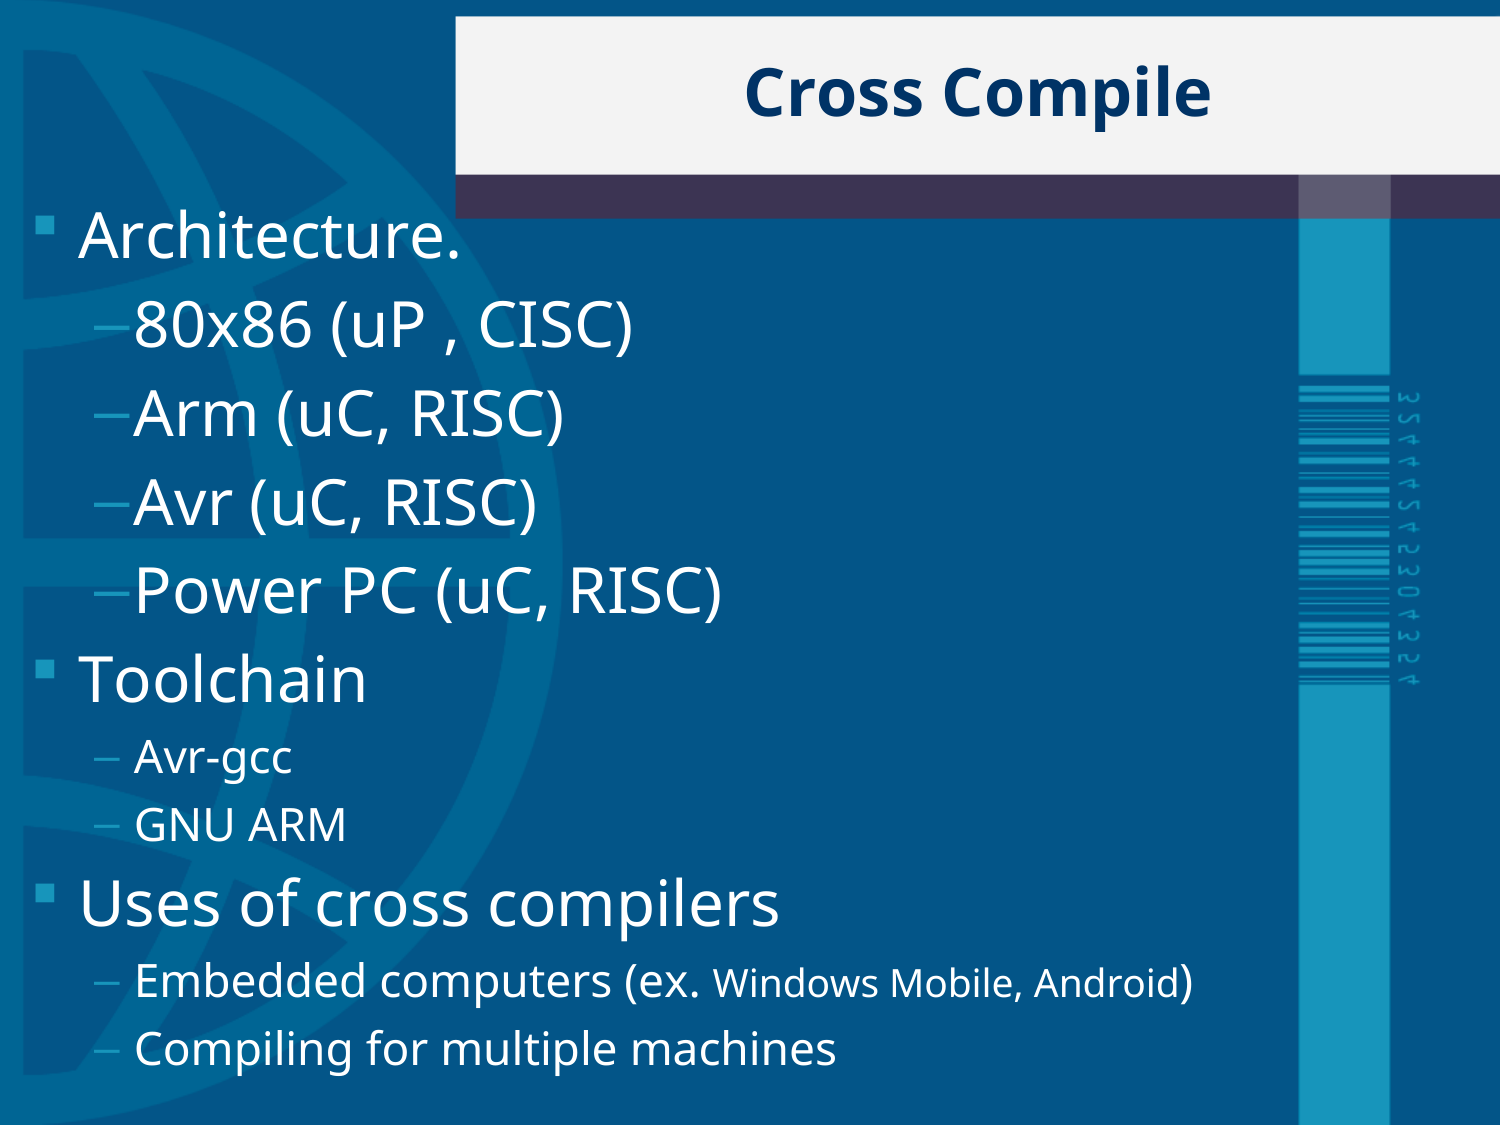

# Cross Compile
Architecture.
80x86 (uP , CISC)
Arm (uC, RISC)
Avr (uC, RISC)
Power PC (uC, RISC)
Toolchain
Avr-gcc
GNU ARM
Uses of cross compilers
Embedded computers (ex. Windows Mobile, Android)
Compiling for multiple machines